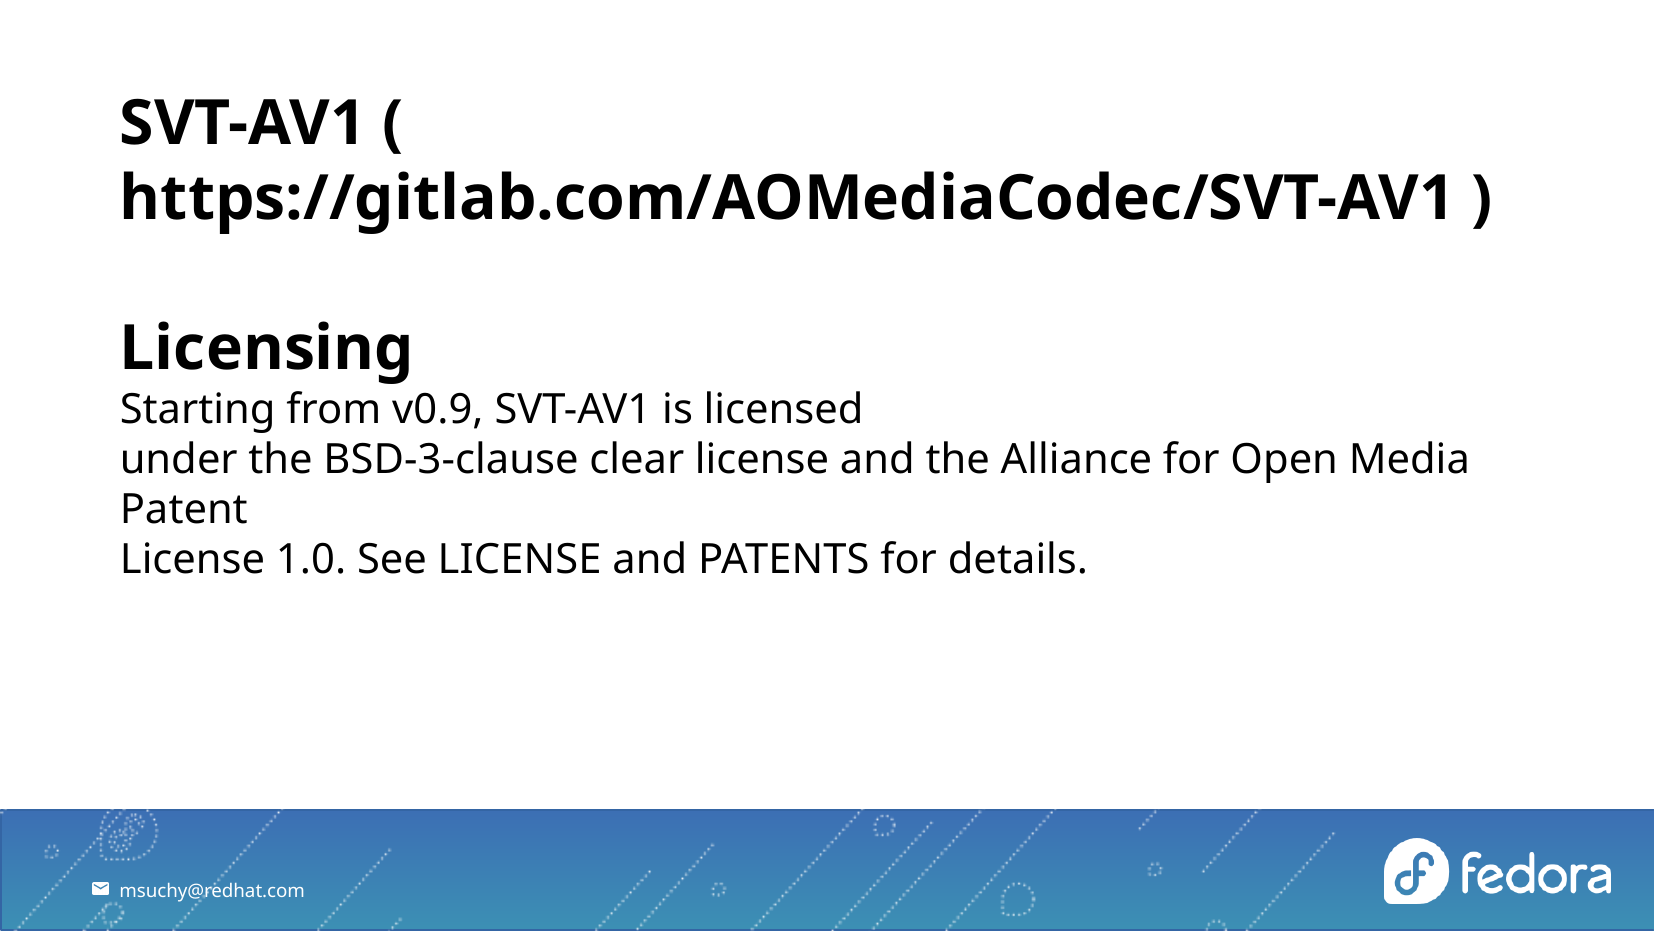

SVT-AV1 ( https://gitlab.com/AOMediaCodec/SVT-AV1 )
Licensing
Starting from v0.9, SVT-AV1 is licensed
under the BSD-3-clause clear license and the Alliance for Open Media Patent
License 1.0. See LICENSE and PATENTS for details.